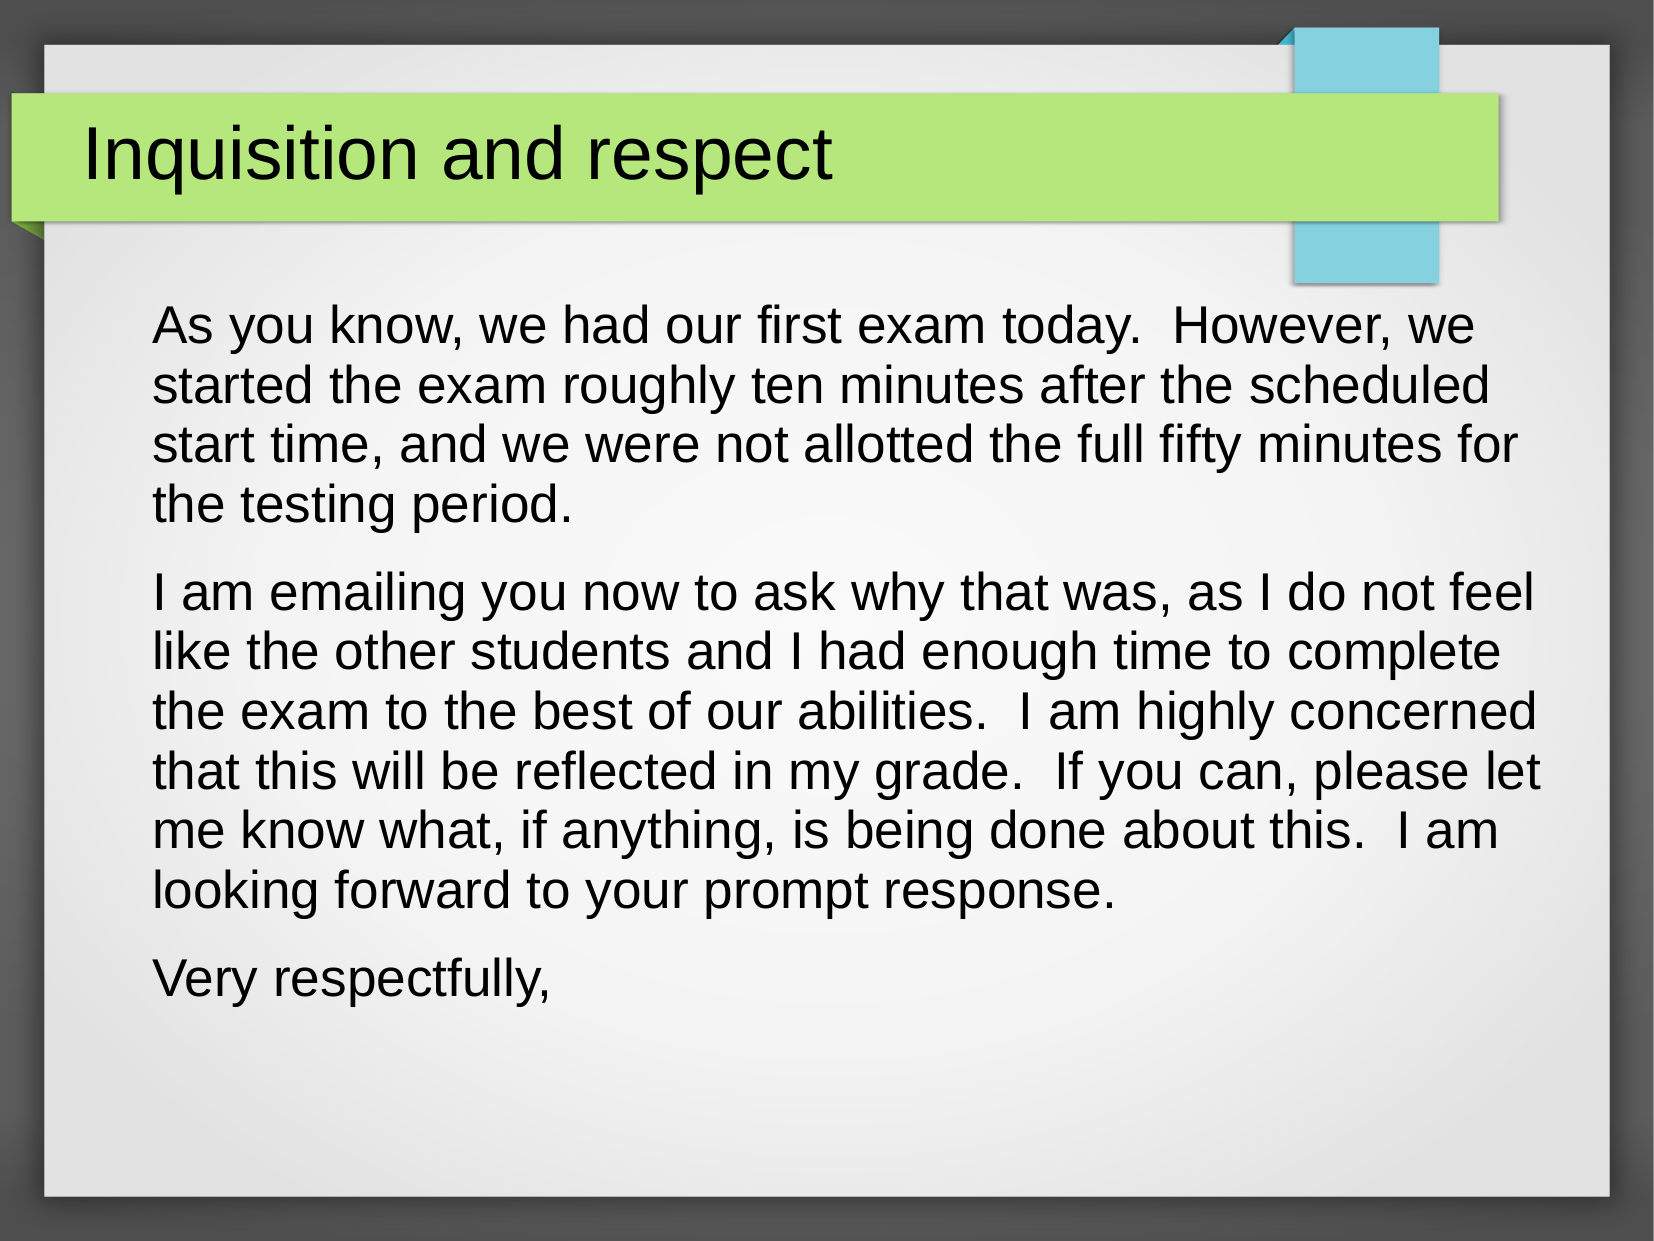

# Inquisition and respect
As you know, we had our first exam today. However, we started the exam roughly ten minutes after the scheduled start time, and we were not allotted the full fifty minutes for the testing period.
I am emailing you now to ask why that was, as I do not feel like the other students and I had enough time to complete the exam to the best of our abilities. I am highly concerned that this will be reflected in my grade. If you can, please let me know what, if anything, is being done about this. I am looking forward to your prompt response.
Very respectfully,